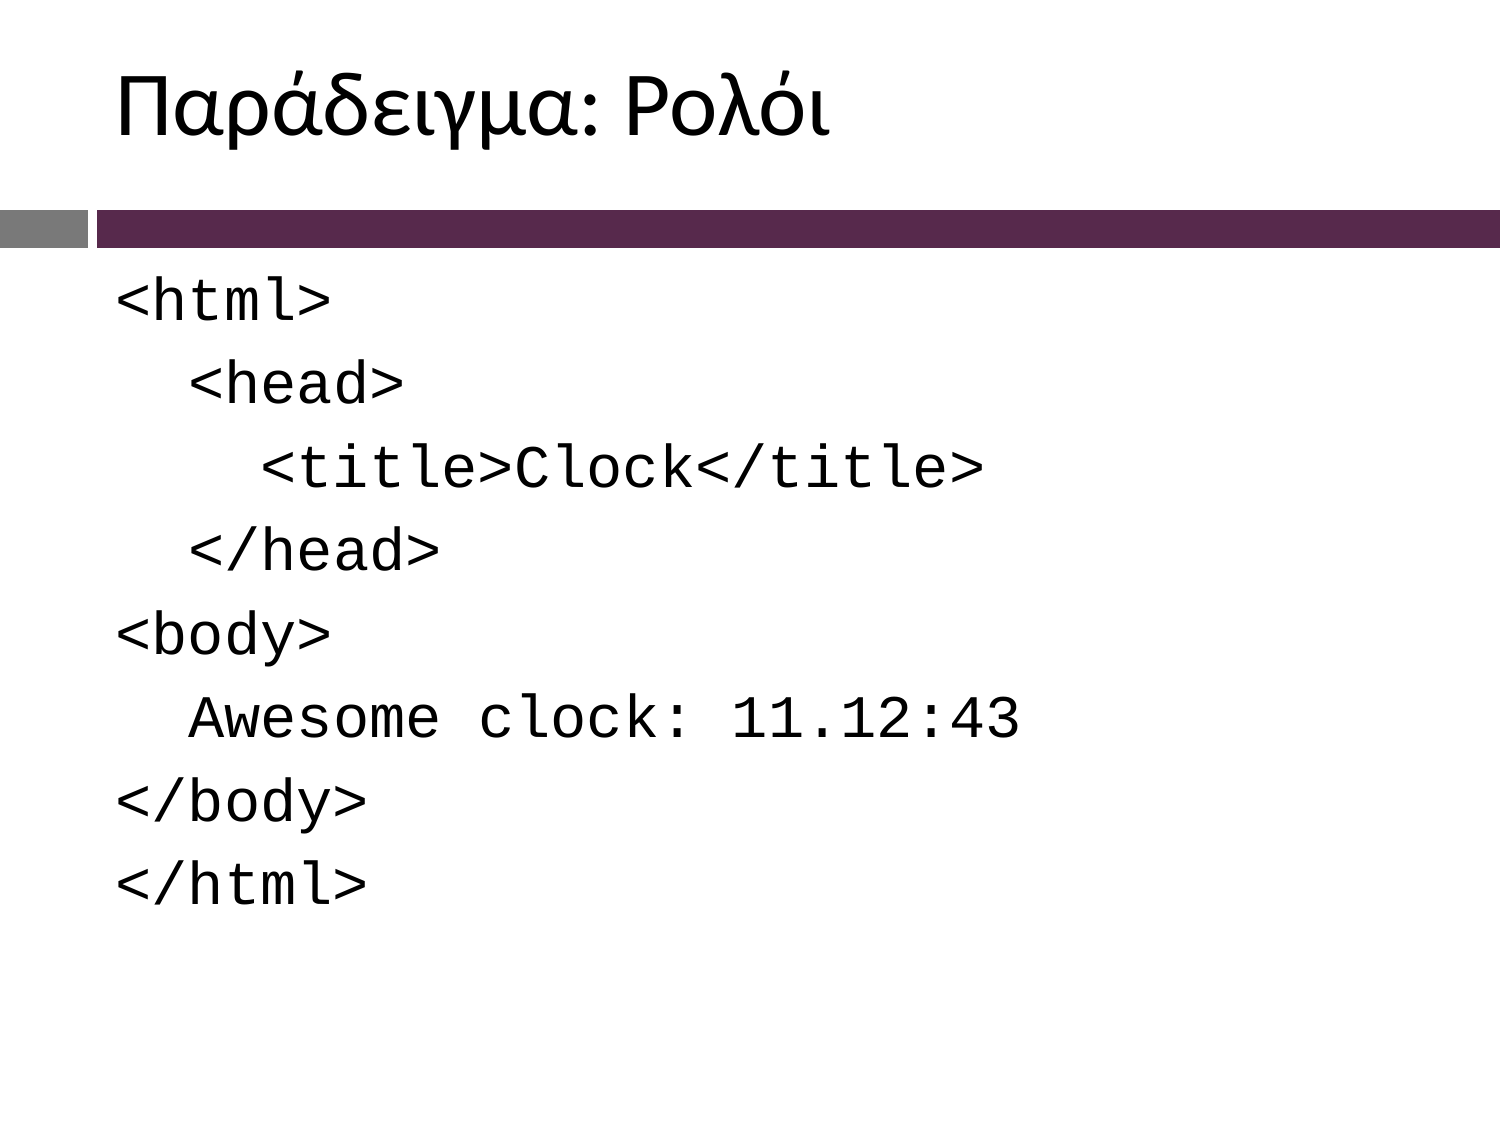

# Παράδειγμα: Ρολόι
<html>
 <head>
 <title>Clock</title>
 </head>
<body>
 Awesome clock: 11.12:43
</body>
</html>